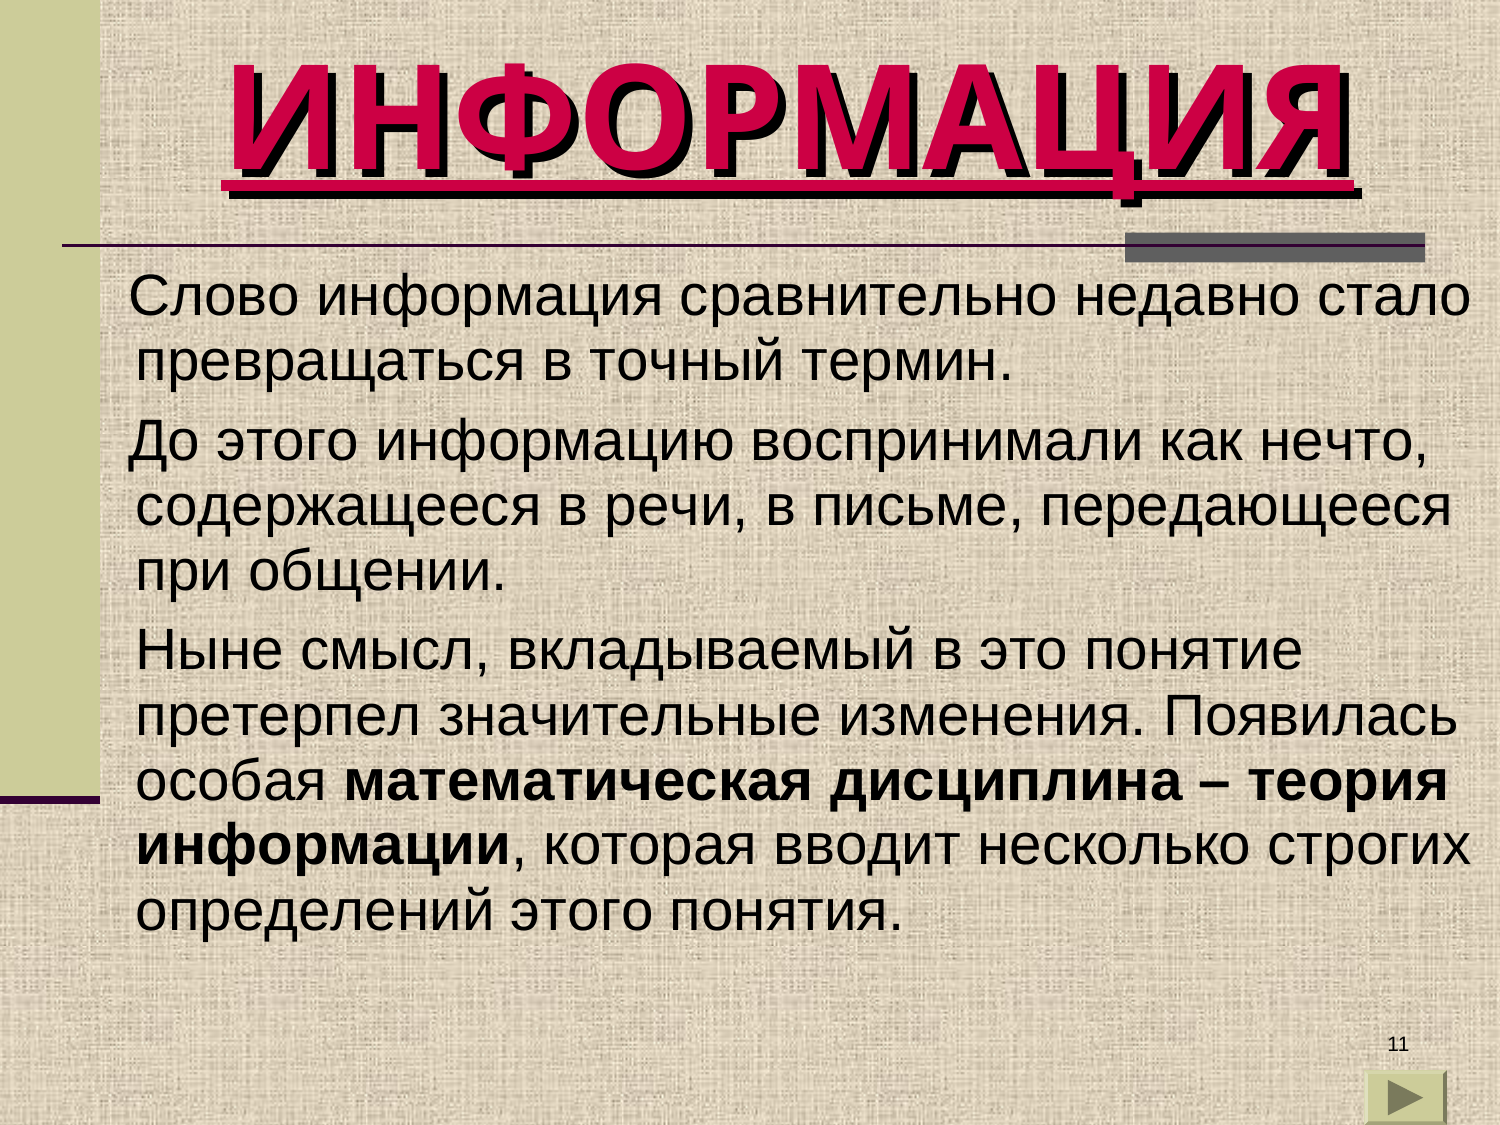

# ИНФОРМАЦИЯ
 Слово информация сравнительно недавно стало превращаться в точный термин.
 До этого информацию воспринимали как нечто, содержащееся в речи, в письме, передающееся при общении.
	Ныне смысл, вкладываемый в это понятие претерпел значительные изменения. Появилась особая математическая дисциплина – теория информации, которая вводит несколько строгих определений этого понятия.
11